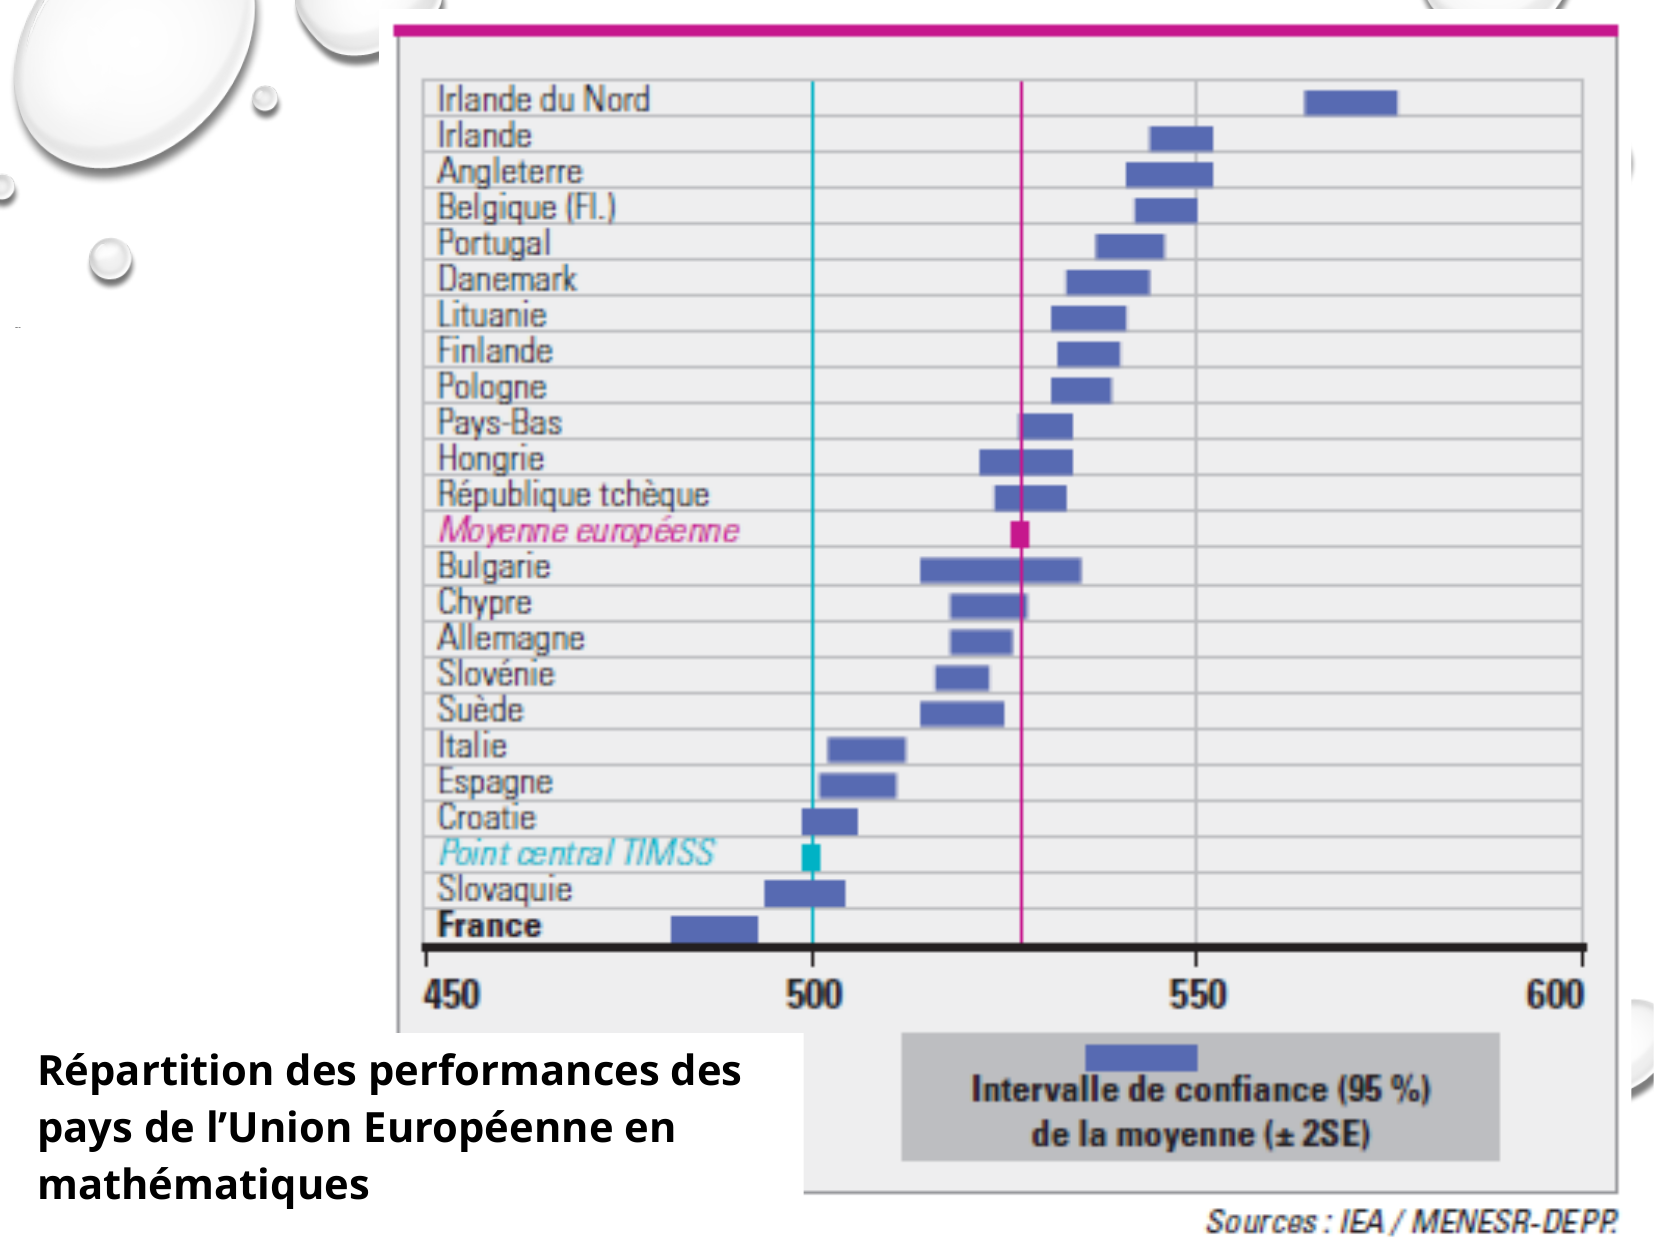

# TIMMS 2015
Répartition des performances des pays de l’Union Européenne en mathématiques